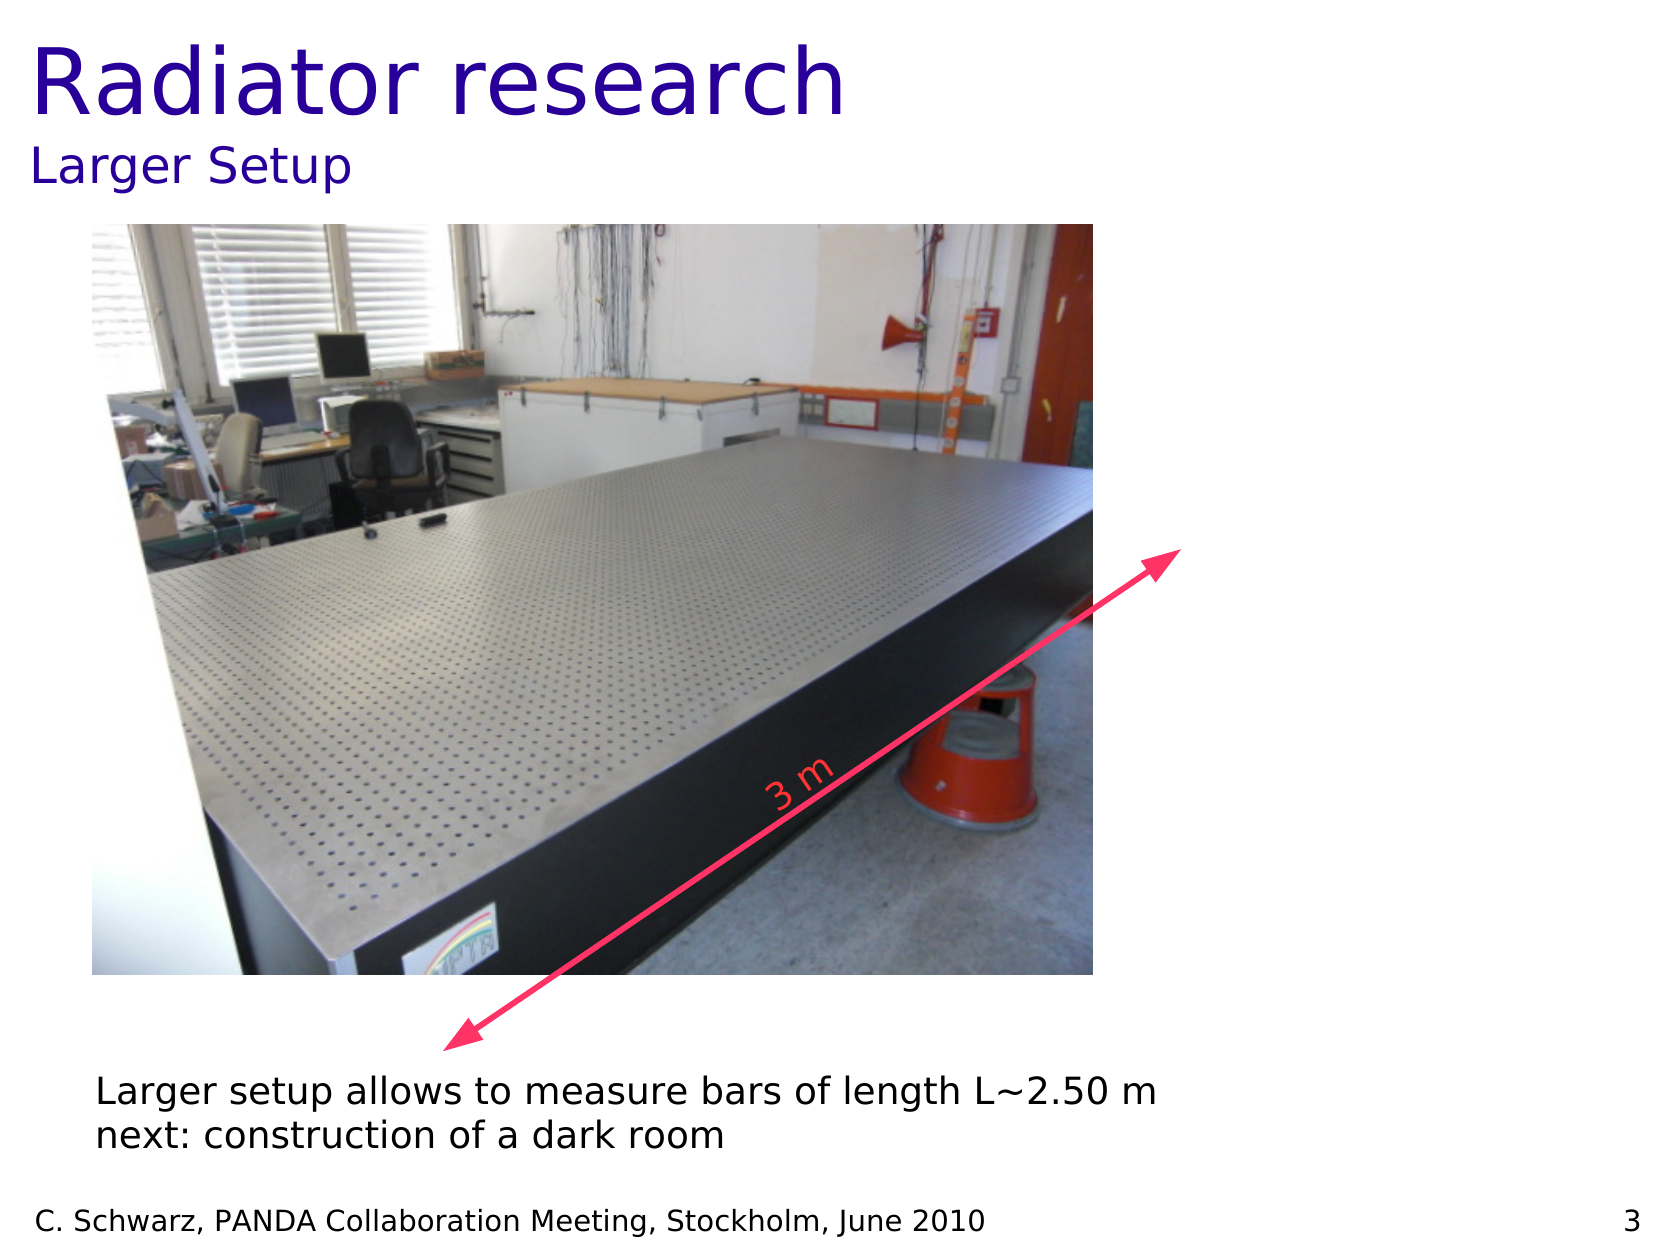

# Radiator research Larger Setup
3 m
Larger setup allows to measure bars of length L~2.50 m
next: construction of a dark room
3